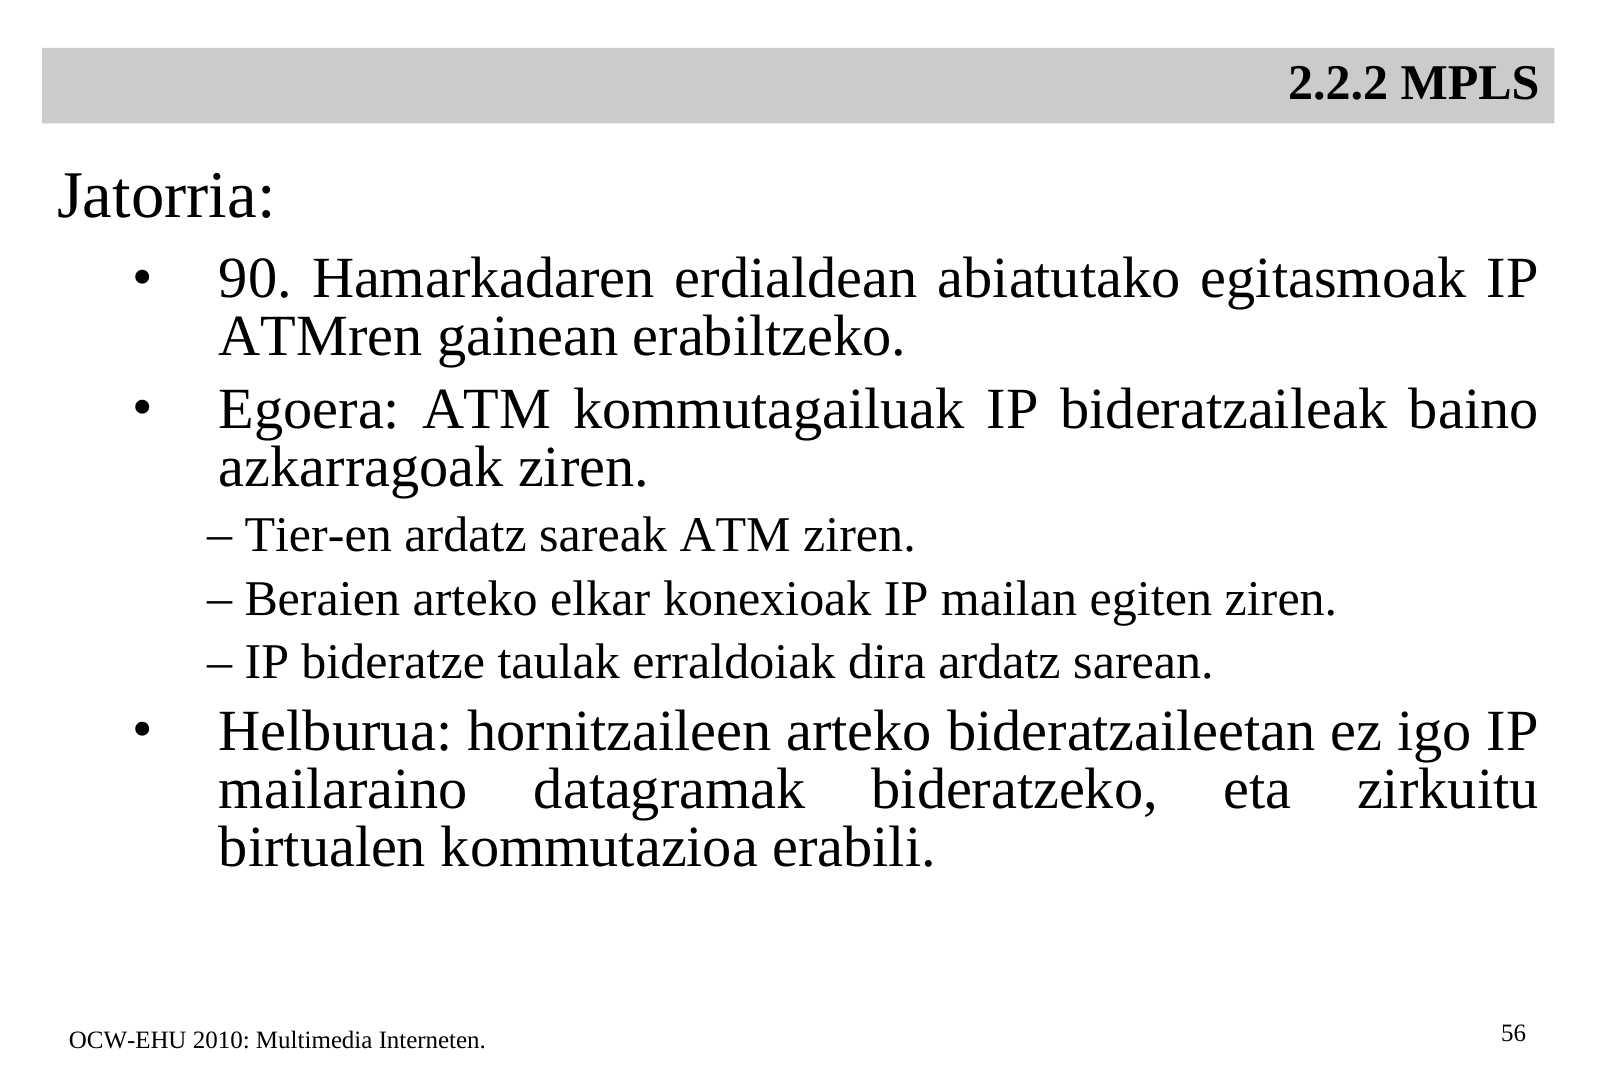

2.2.2 MPLS
# Jatorria:
90. Hamarkadaren erdialdean abiatutako egitasmoak IP ATMren gainean erabiltzeko.
Egoera: ATM kommutagailuak IP bideratzaileak baino azkarragoak ziren.
Tier-en ardatz sareak ATM ziren.
Beraien arteko elkar konexioak IP mailan egiten ziren.
IP bideratze taulak erraldoiak dira ardatz sarean.
Helburua: hornitzaileen arteko bideratzaileetan ez igo IP mailaraino datagramak bideratzeko, eta zirkuitu birtualen kommutazioa erabili.
56